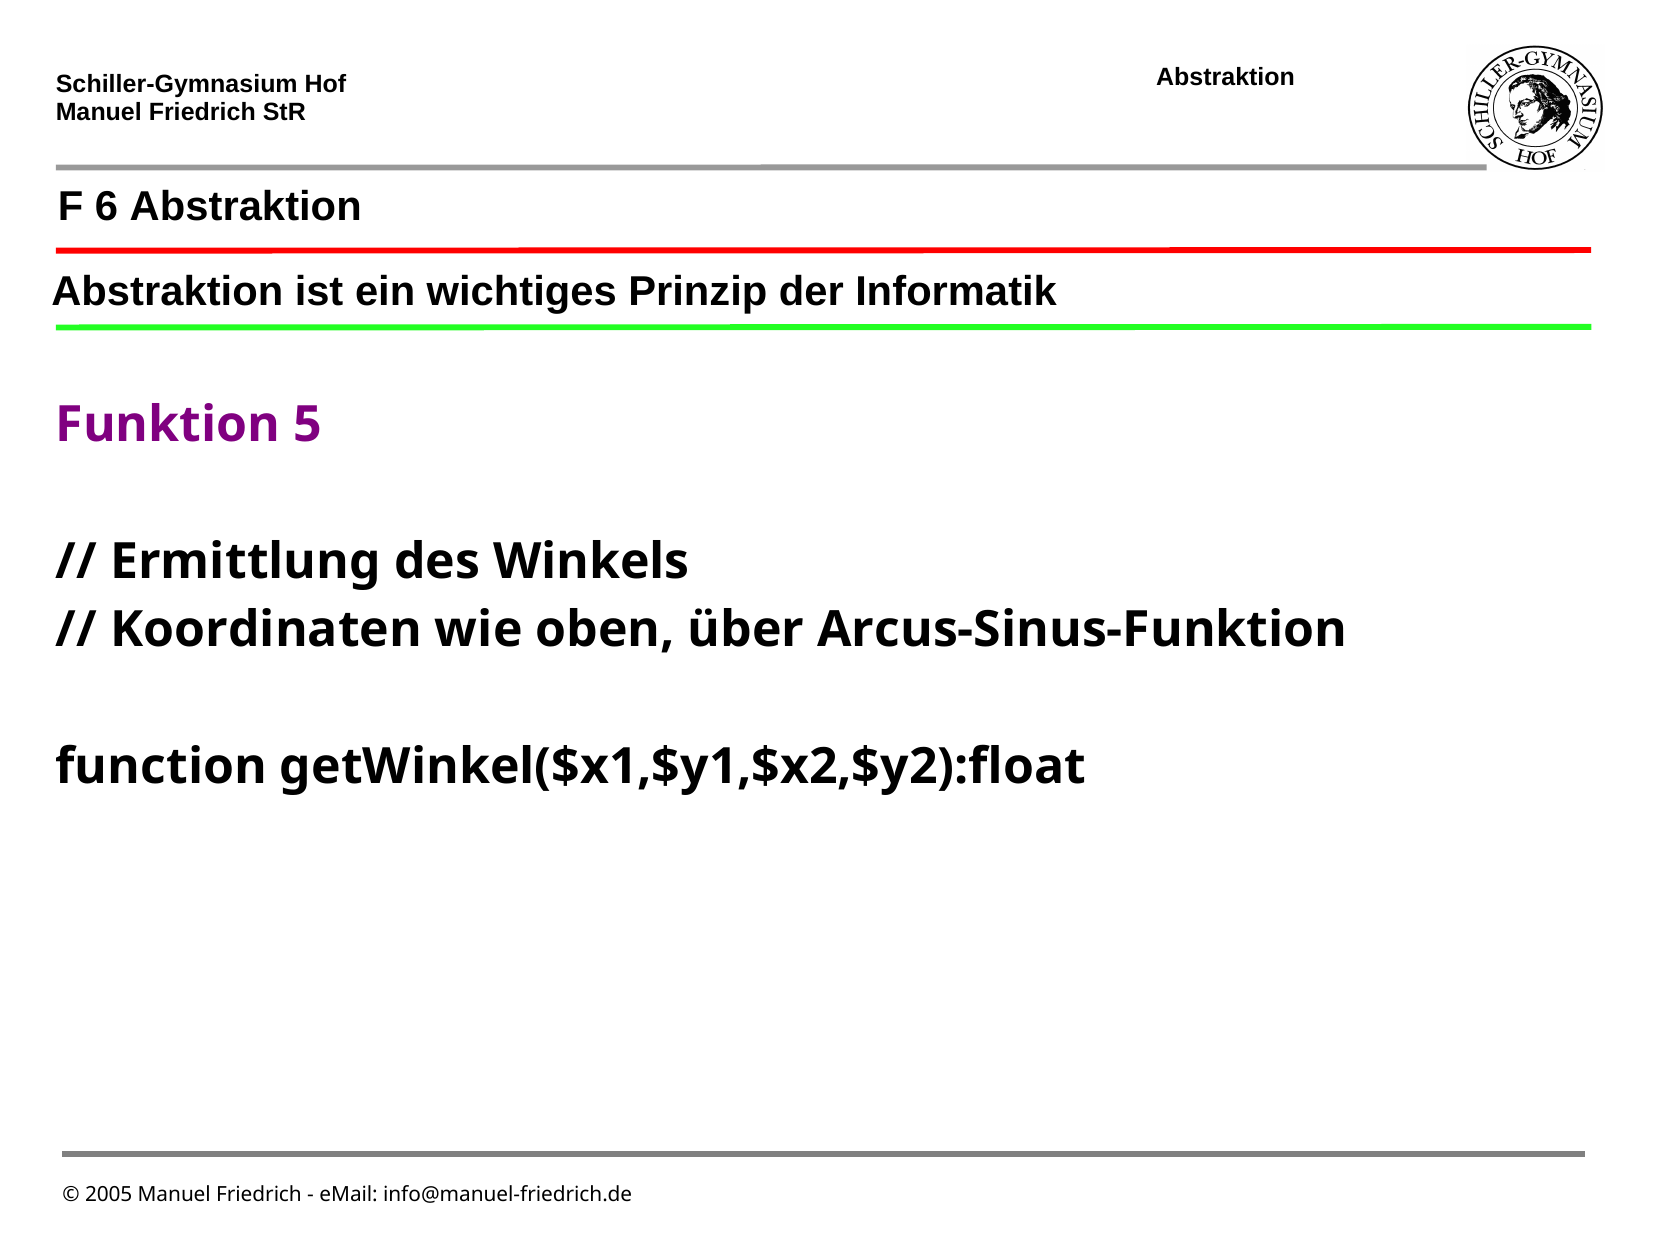

Abstraktion
Schiller-Gymnasium Hof
Manuel Friedrich StR
F 6 Abstraktion
Abstraktion ist ein wichtiges Prinzip der Informatik
Funktion 5
// Ermittlung des Winkels
// Koordinaten wie oben, über Arcus-Sinus-Funktion
function getWinkel($x1,$y1,$x2,$y2):float
© 2005 Manuel Friedrich - eMail: info@manuel-friedrich.de